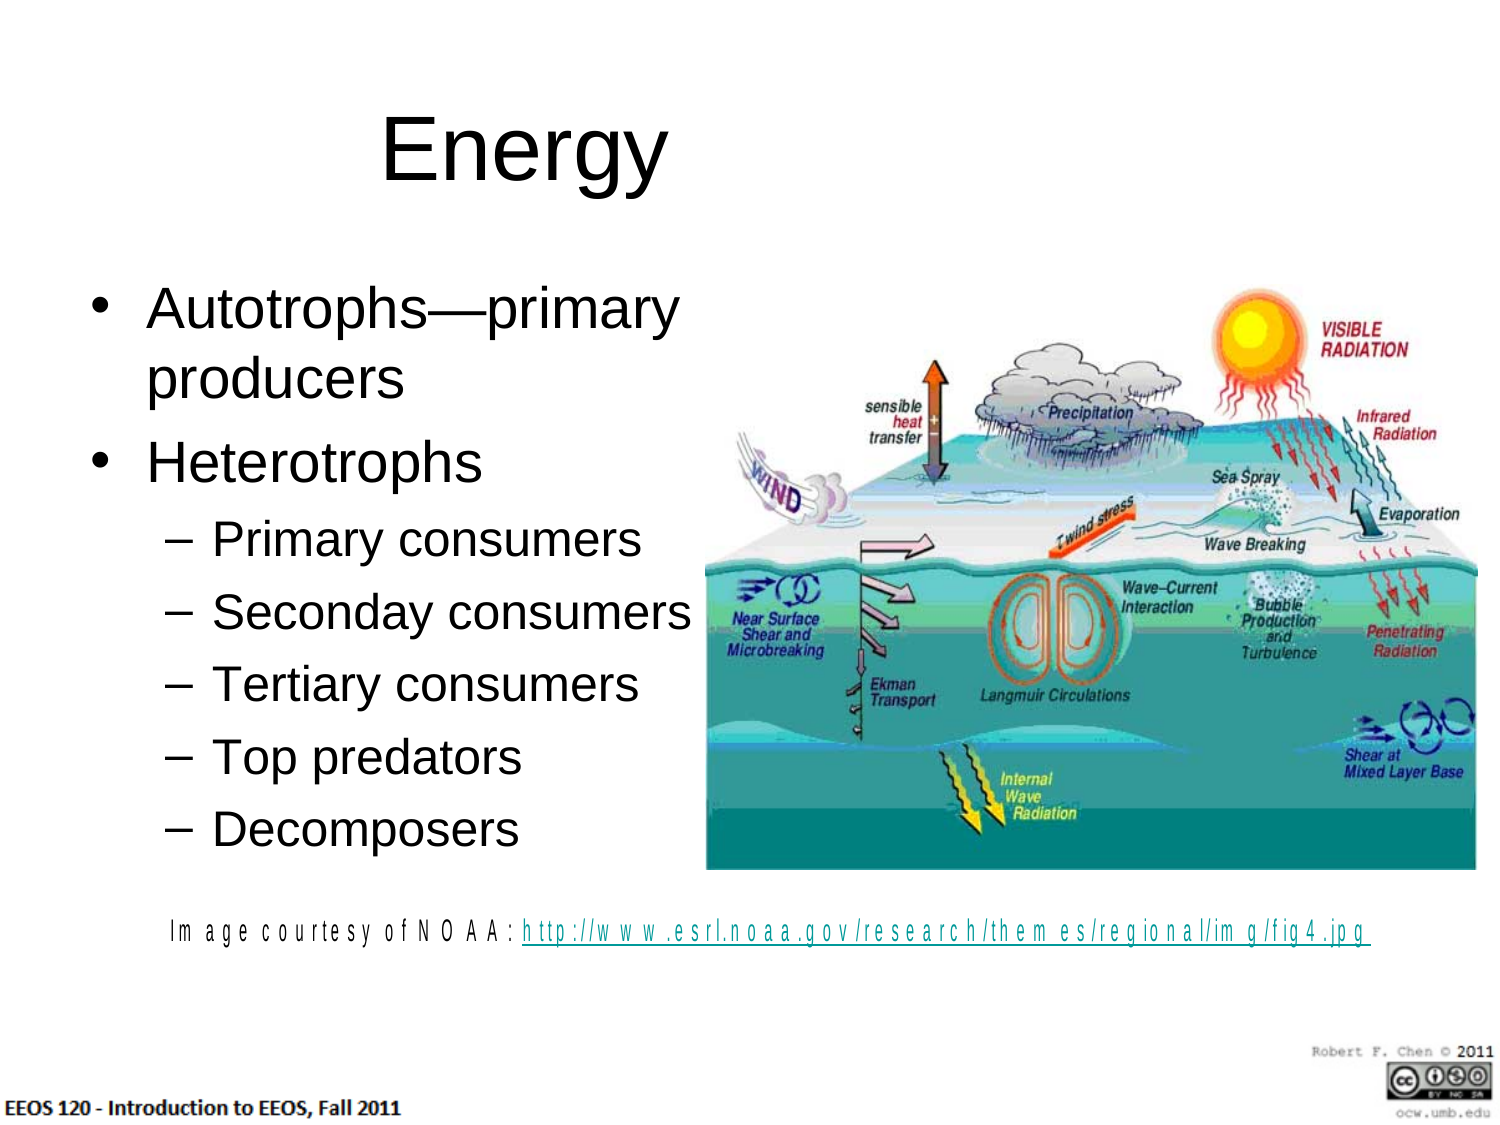

# Energy
Autotrophs—primary producers
Heterotrophs
Primary consumers
Seconday consumers
Tertiary consumers
Top predators
Decomposers